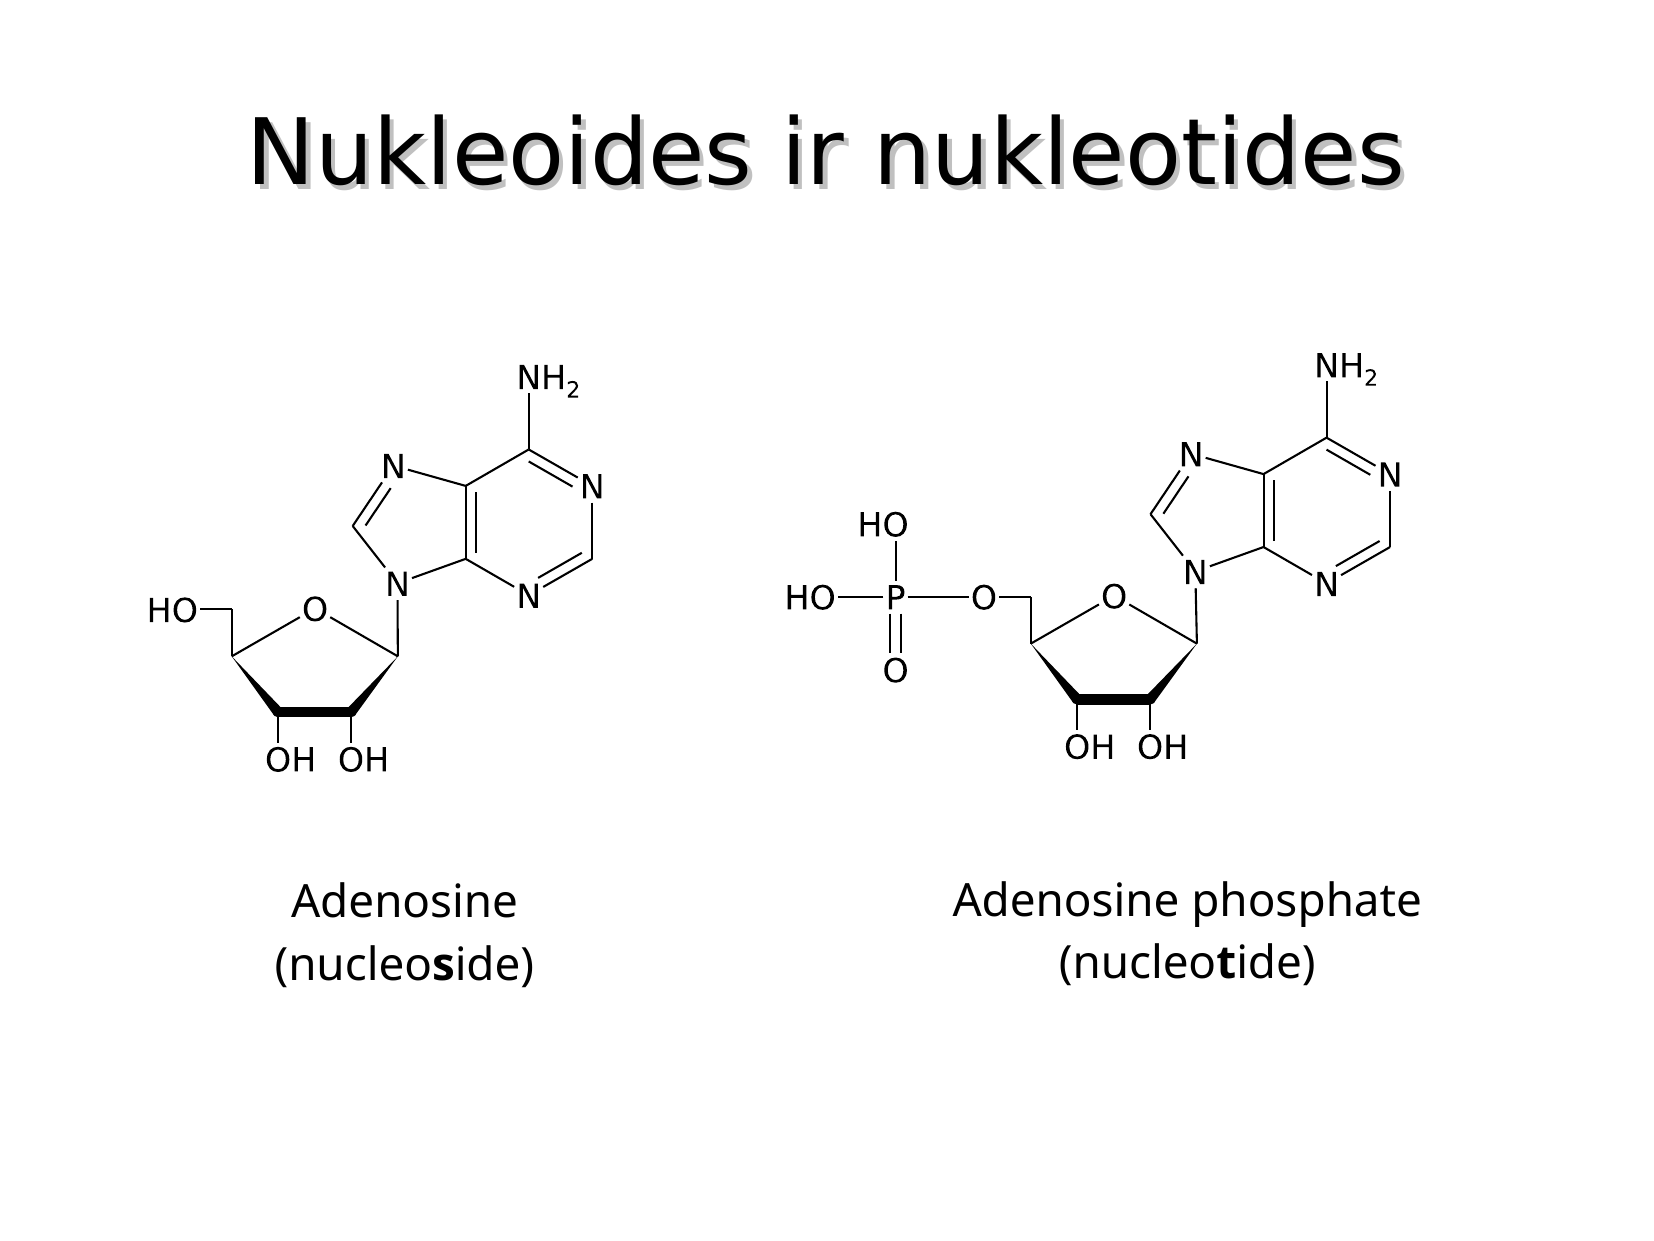

# Nukleoides ir nukleotides
Adenosine phosphate
(nucleotide)
Adenosine
(nucleoside)